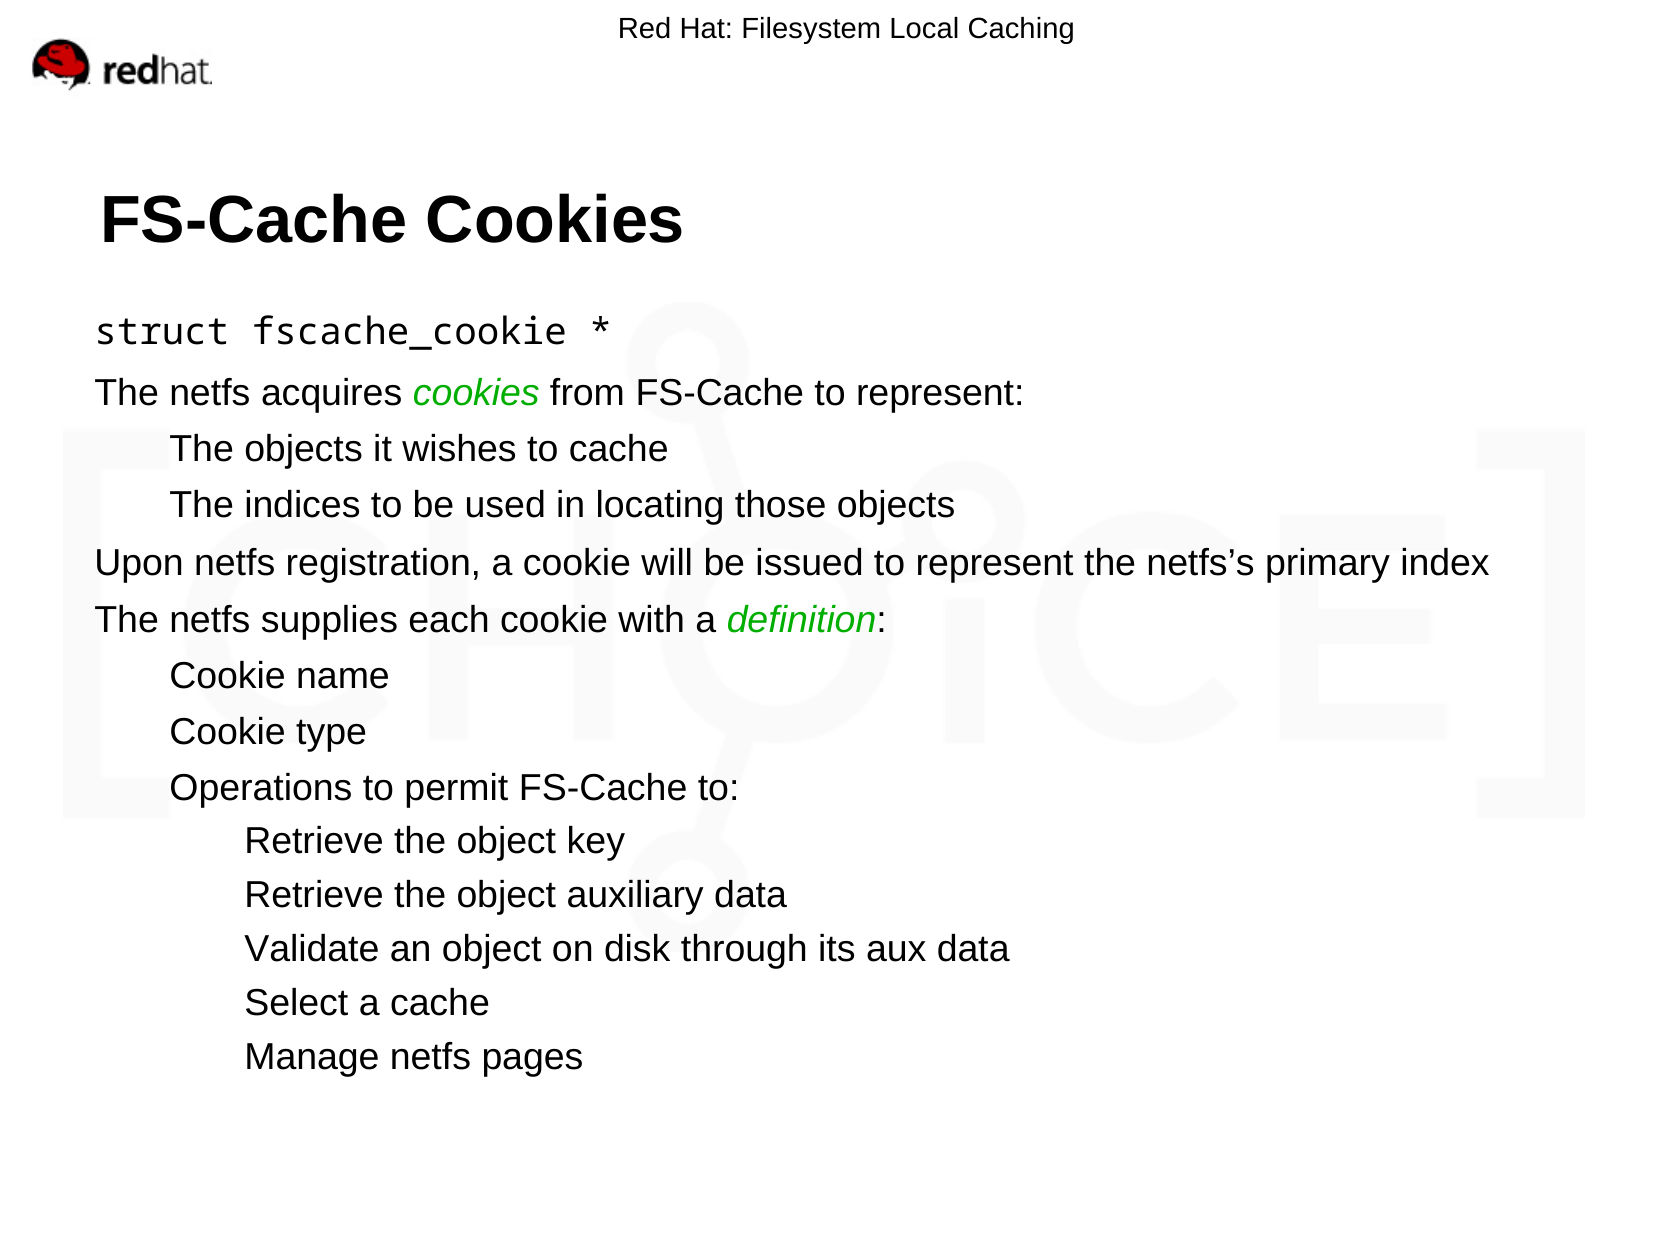

# FS-Cache Cookies
struct fscache_cookie *
The netfs acquires cookies from FS-Cache to represent:
The objects it wishes to cache
The indices to be used in locating those objects
Upon netfs registration, a cookie will be issued to represent the netfs’s primary index
The netfs supplies each cookie with a definition:
Cookie name
Cookie type
Operations to permit FS-Cache to:
Retrieve the object key
Retrieve the object auxiliary data
Validate an object on disk through its aux data
Select a cache
Manage netfs pages